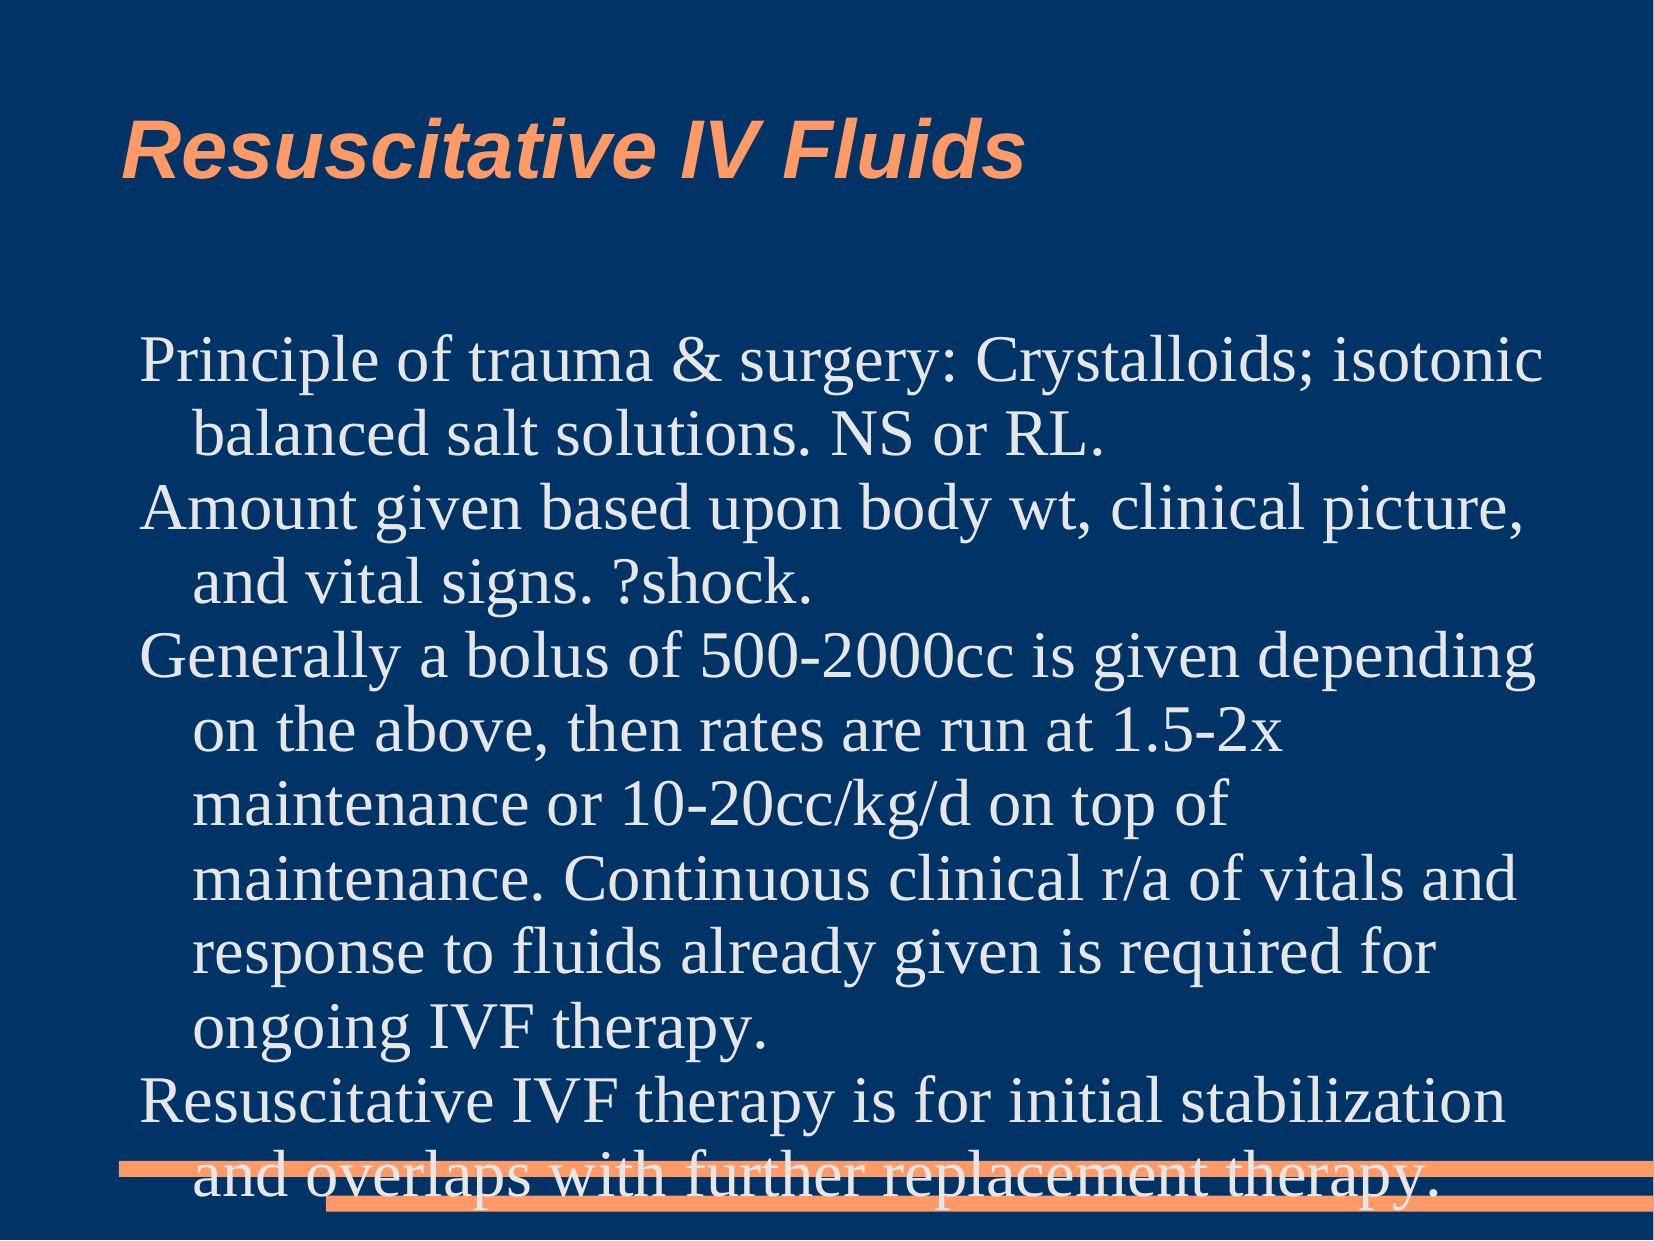

# Resuscitative IV Fluids
Principle of trauma & surgery: Crystalloids; isotonic balanced salt solutions. NS or RL.
Amount given based upon body wt, clinical picture, and vital signs. ?shock.
Generally a bolus of 500-2000cc is given depending on the above, then rates are run at 1.5-2x maintenance or 10-20cc/kg/d on top of maintenance. Continuous clinical r/a of vitals and response to fluids already given is required for ongoing IVF therapy.
Resuscitative IVF therapy is for initial stabilization and overlaps with further replacement therapy.